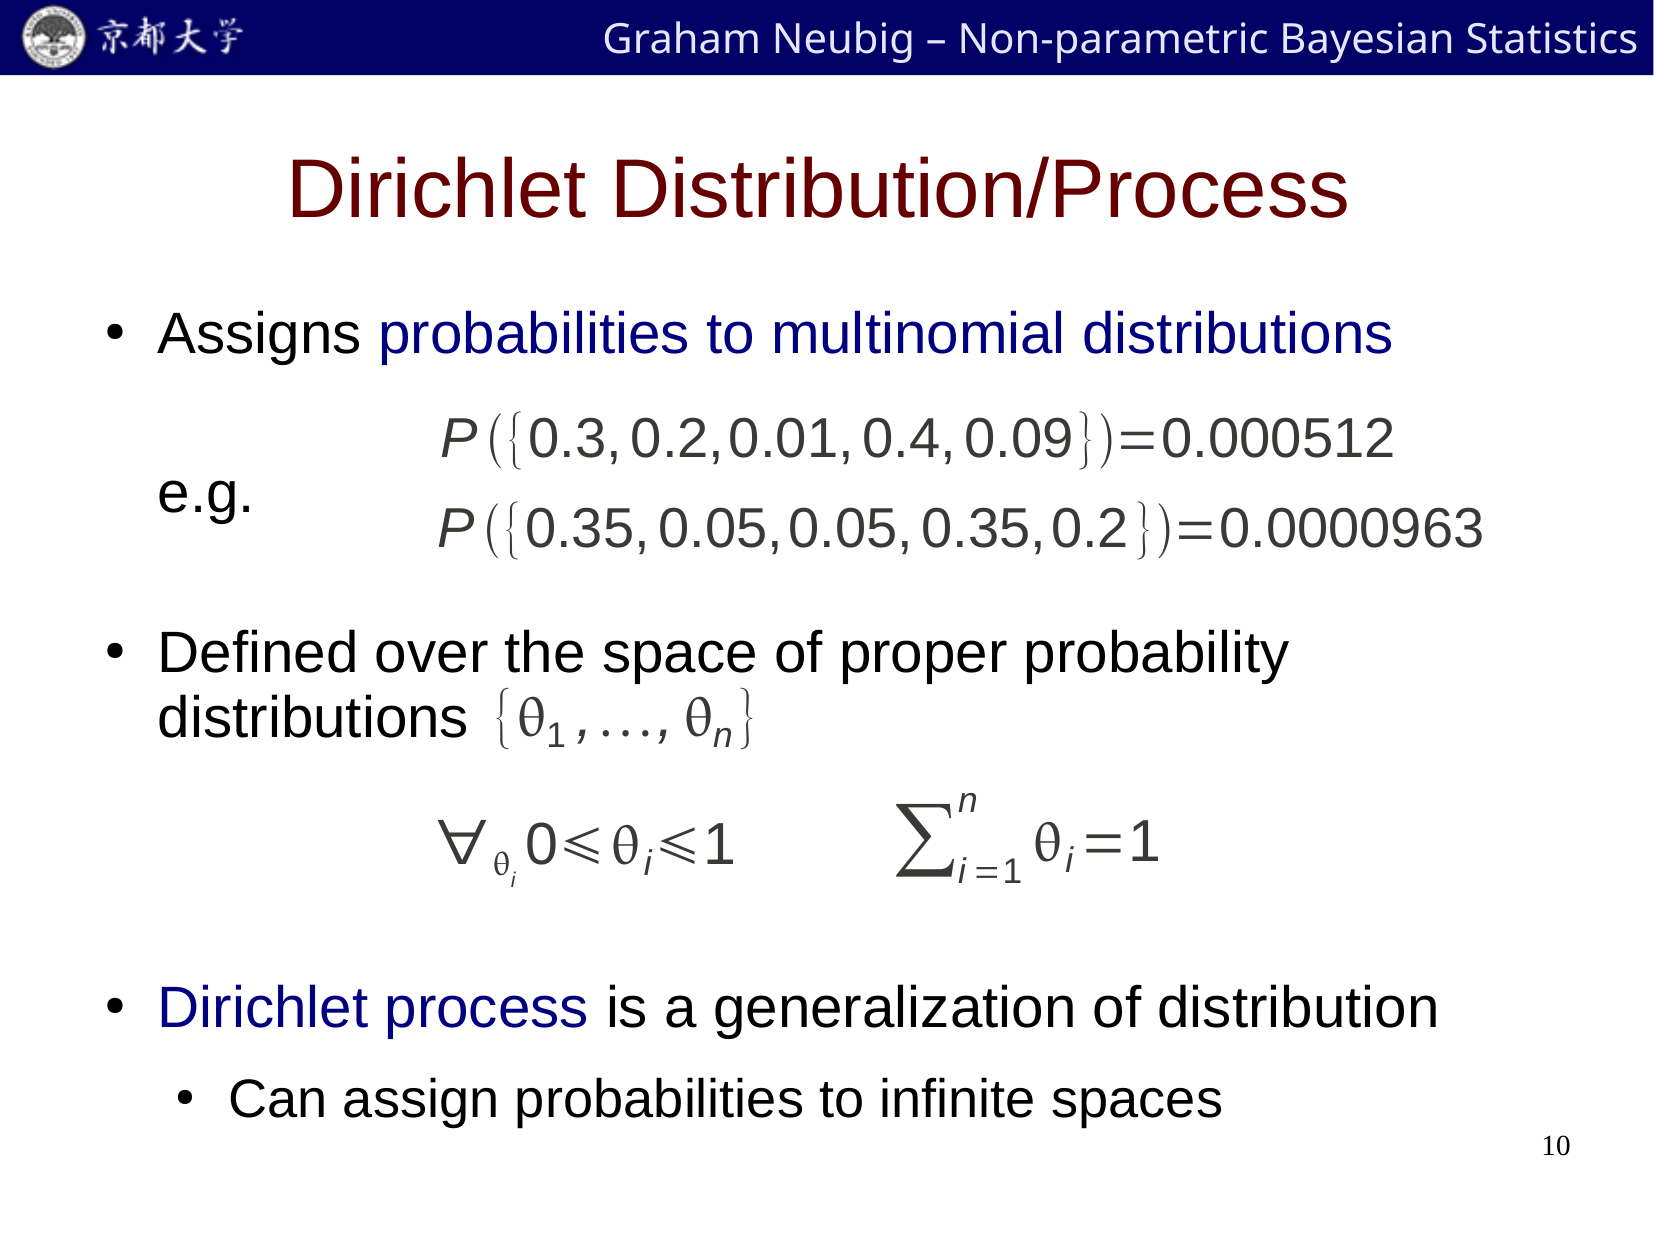

# Dirichlet Distribution/Process
Assigns probabilities to multinomial distributions
e.g.
Defined over the space of proper probability distributions
Dirichlet process is a generalization of distribution
Can assign probabilities to infinite spaces
10